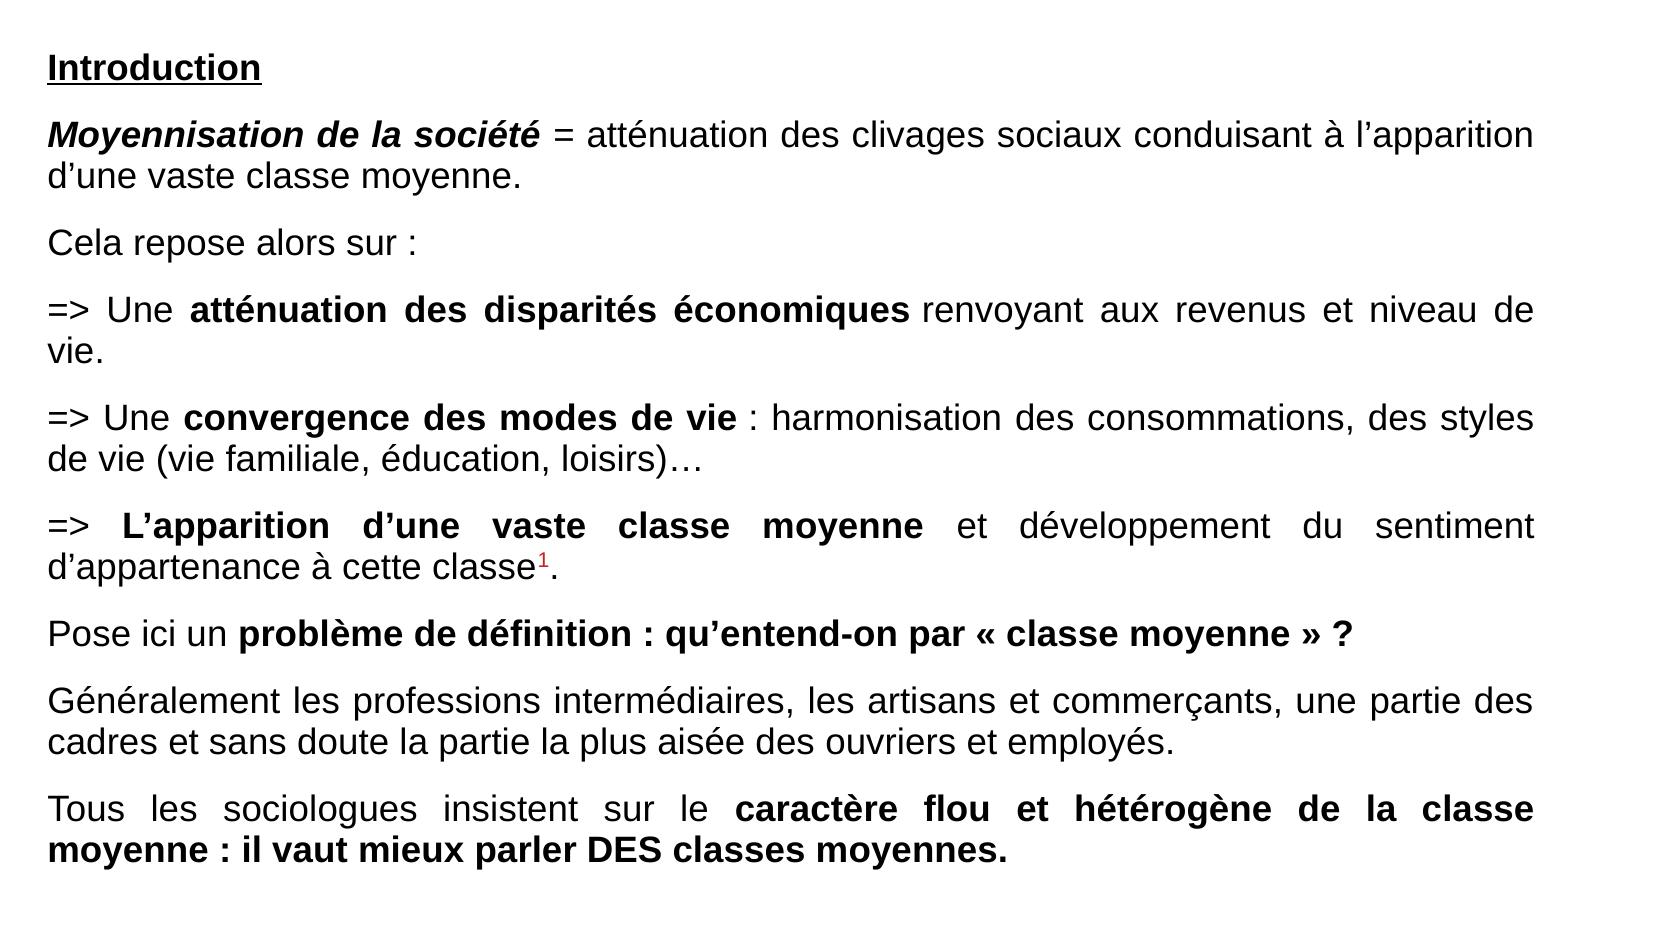

# Introduction
Moyennisation de la société = atténuation des clivages sociaux conduisant à l’apparition d’une vaste classe moyenne.
Cela repose alors sur :
=> Une atténuation des disparités économiques renvoyant aux revenus et niveau de vie.
=> Une convergence des modes de vie : harmonisation des consommations, des styles de vie (vie familiale, éducation, loisirs)…
=> L’apparition d’une vaste classe moyenne et développement du sentiment d’appartenance à cette classe1.
Pose ici un problème de définition : qu’entend-on par « classe moyenne » ?
Généralement les professions intermédiaires, les artisans et commerçants, une partie des cadres et sans doute la partie la plus aisée des ouvriers et employés.
Tous les sociologues insistent sur le caractère flou et hétérogène de la classe moyenne : il vaut mieux parler DES classes moyennes.